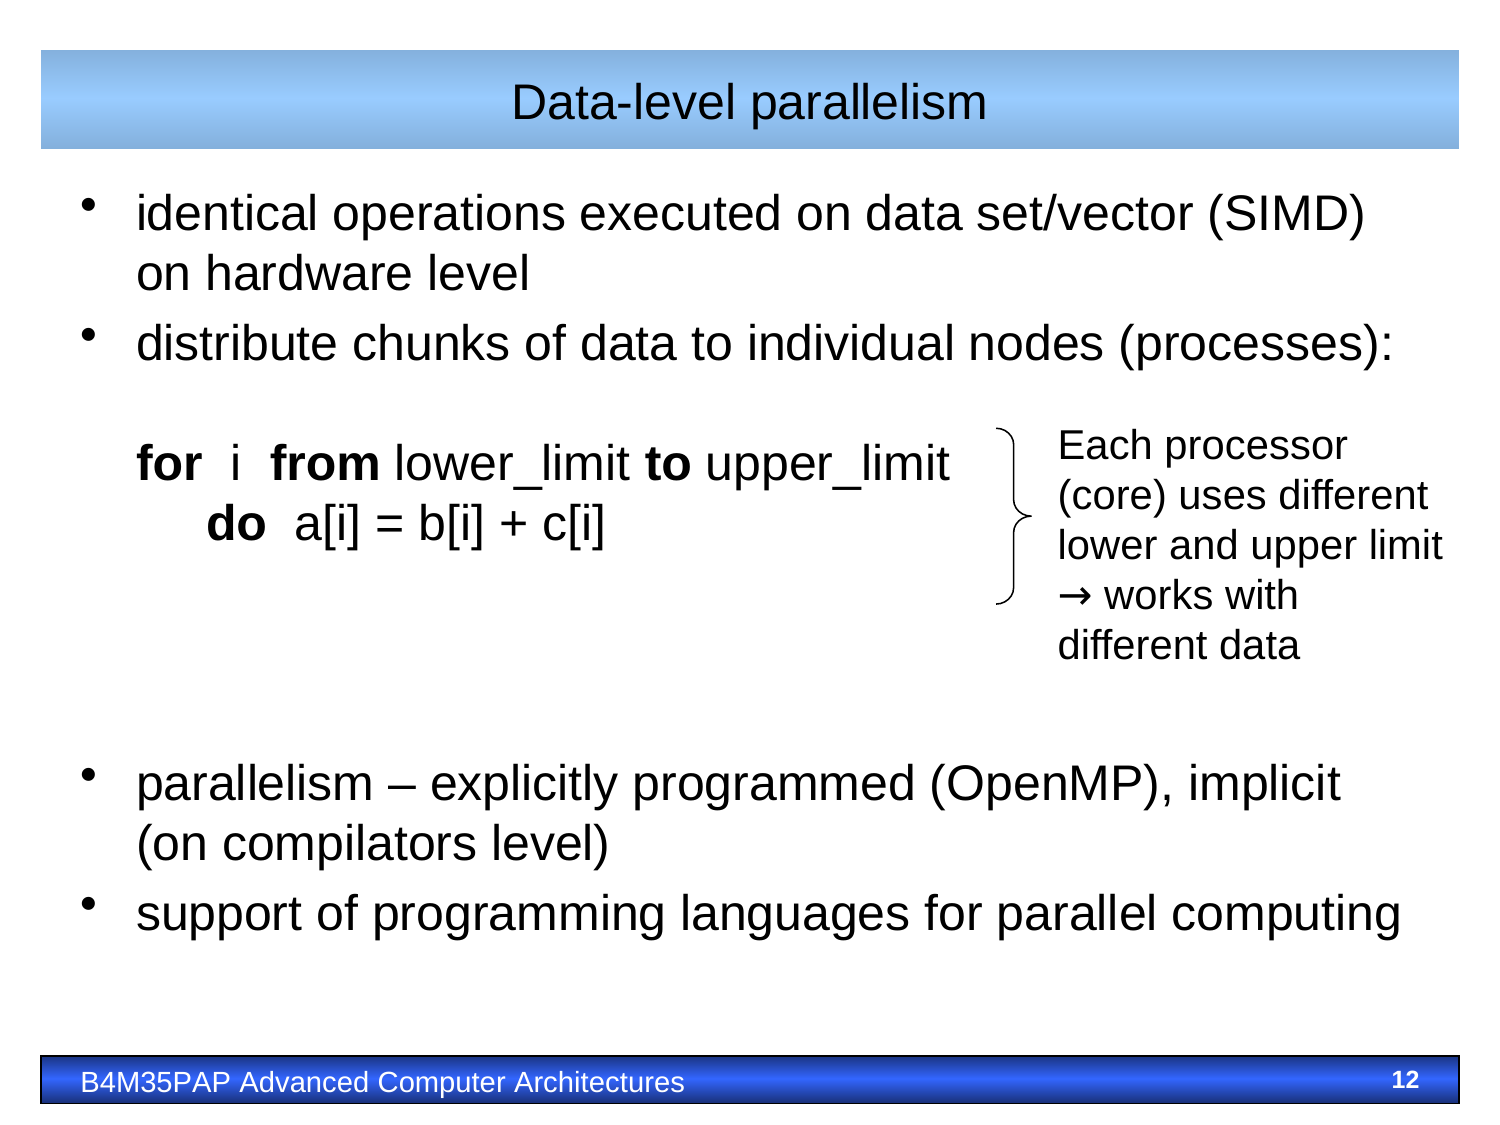

# Data-level parallelism
identical operations executed on data set/vector (SIMD) on hardware level
distribute chunks of data to individual nodes (processes):
for i from lower_limit to upper_limit
 do a[i] = b[i] + c[i]
parallelism – explicitly programmed (OpenMP), implicit (on compilators level)
support of programming languages for parallel computing
Each processor (core) uses different lower and upper limit → works with different data